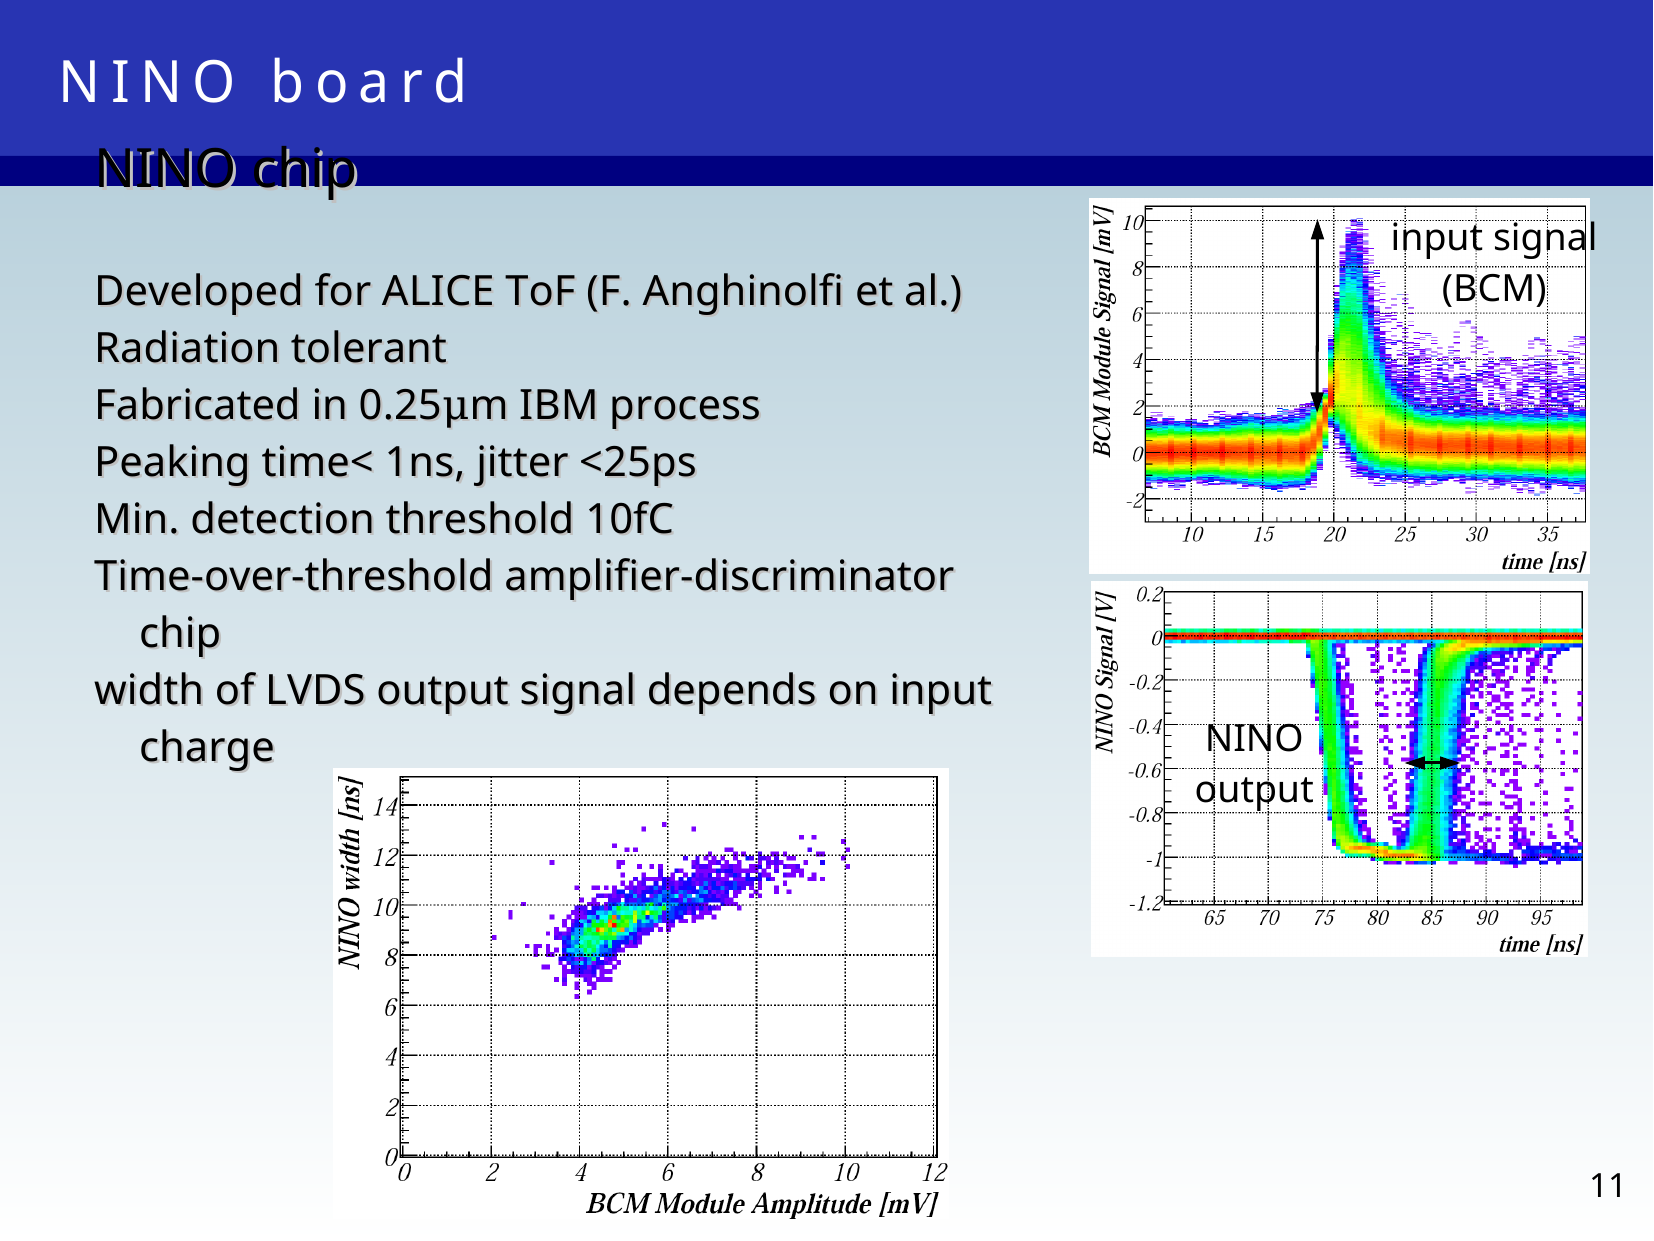

# NINO board
input signal
(BCM)
NINO chip
Developed for ALICE ToF (F. Anghinolfi et al.)
Radiation tolerant
Fabricated in 0.25μm IBM process
Peaking time< 1ns, jitter <25ps
Min. detection threshold 10fC
Time-over-threshold amplifier-discriminator chip
width of LVDS output signal depends on input charge
NINO
output
11